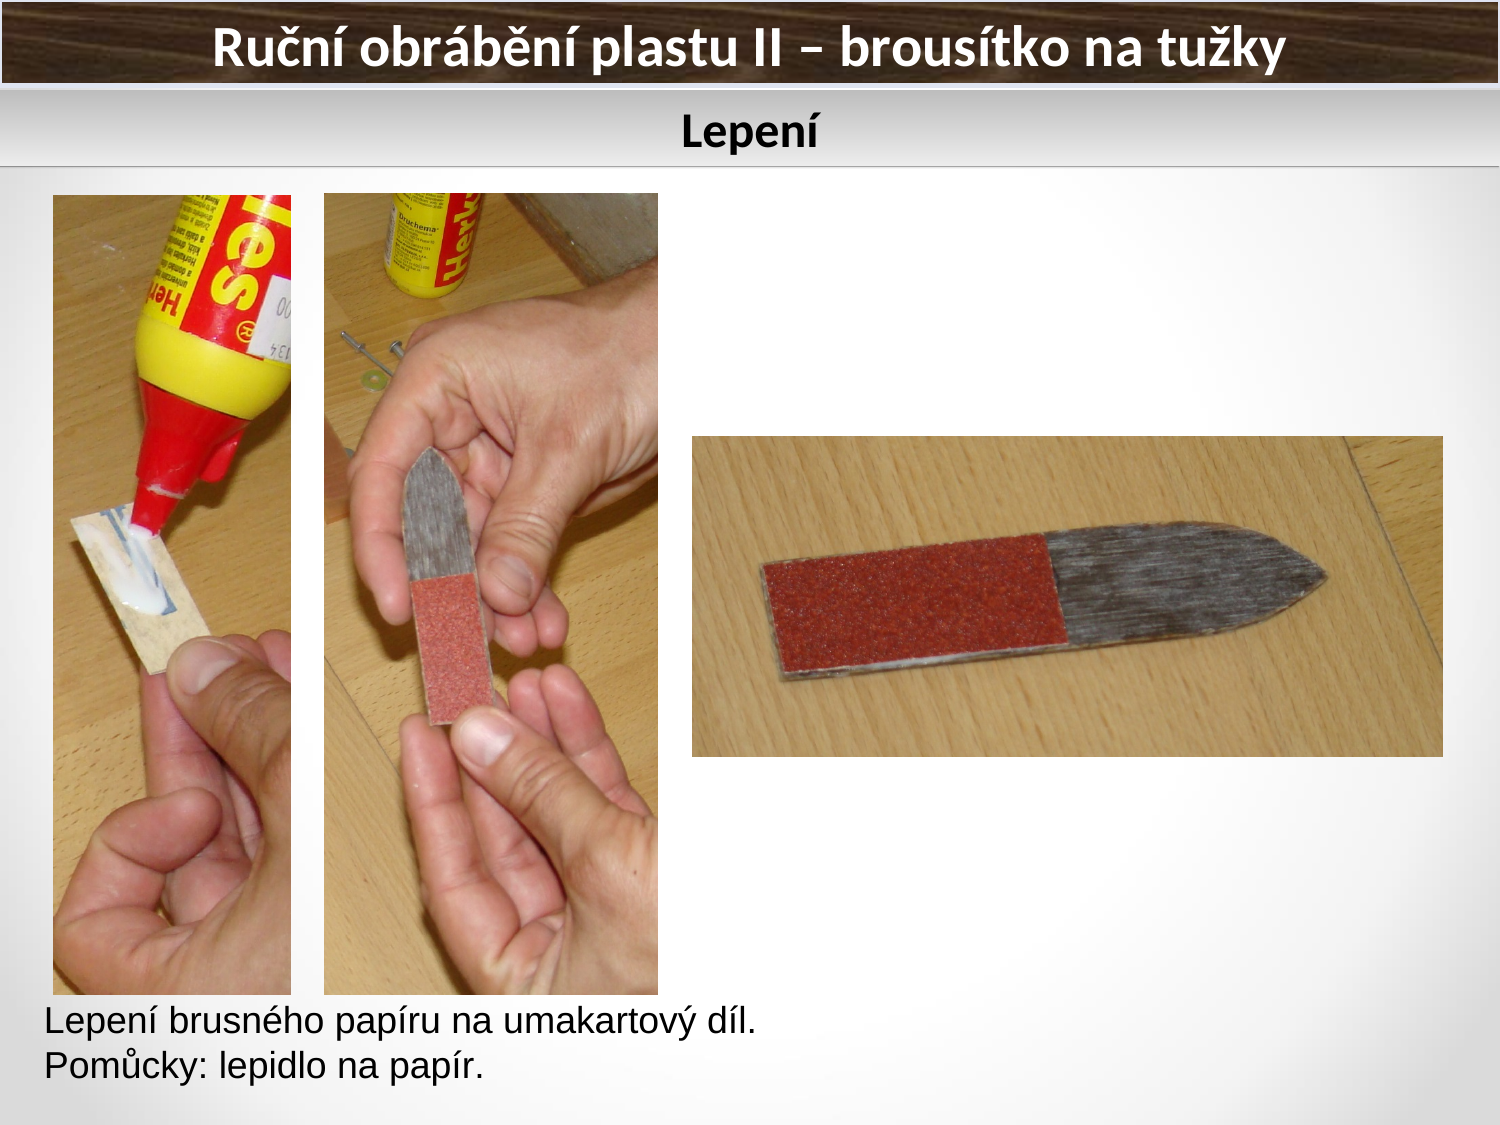

Ruční obrábění plastu II – brousítko na tužky
Lepení
Lepení brusného papíru na umakartový díl.
Pomůcky: lepidlo na papír.